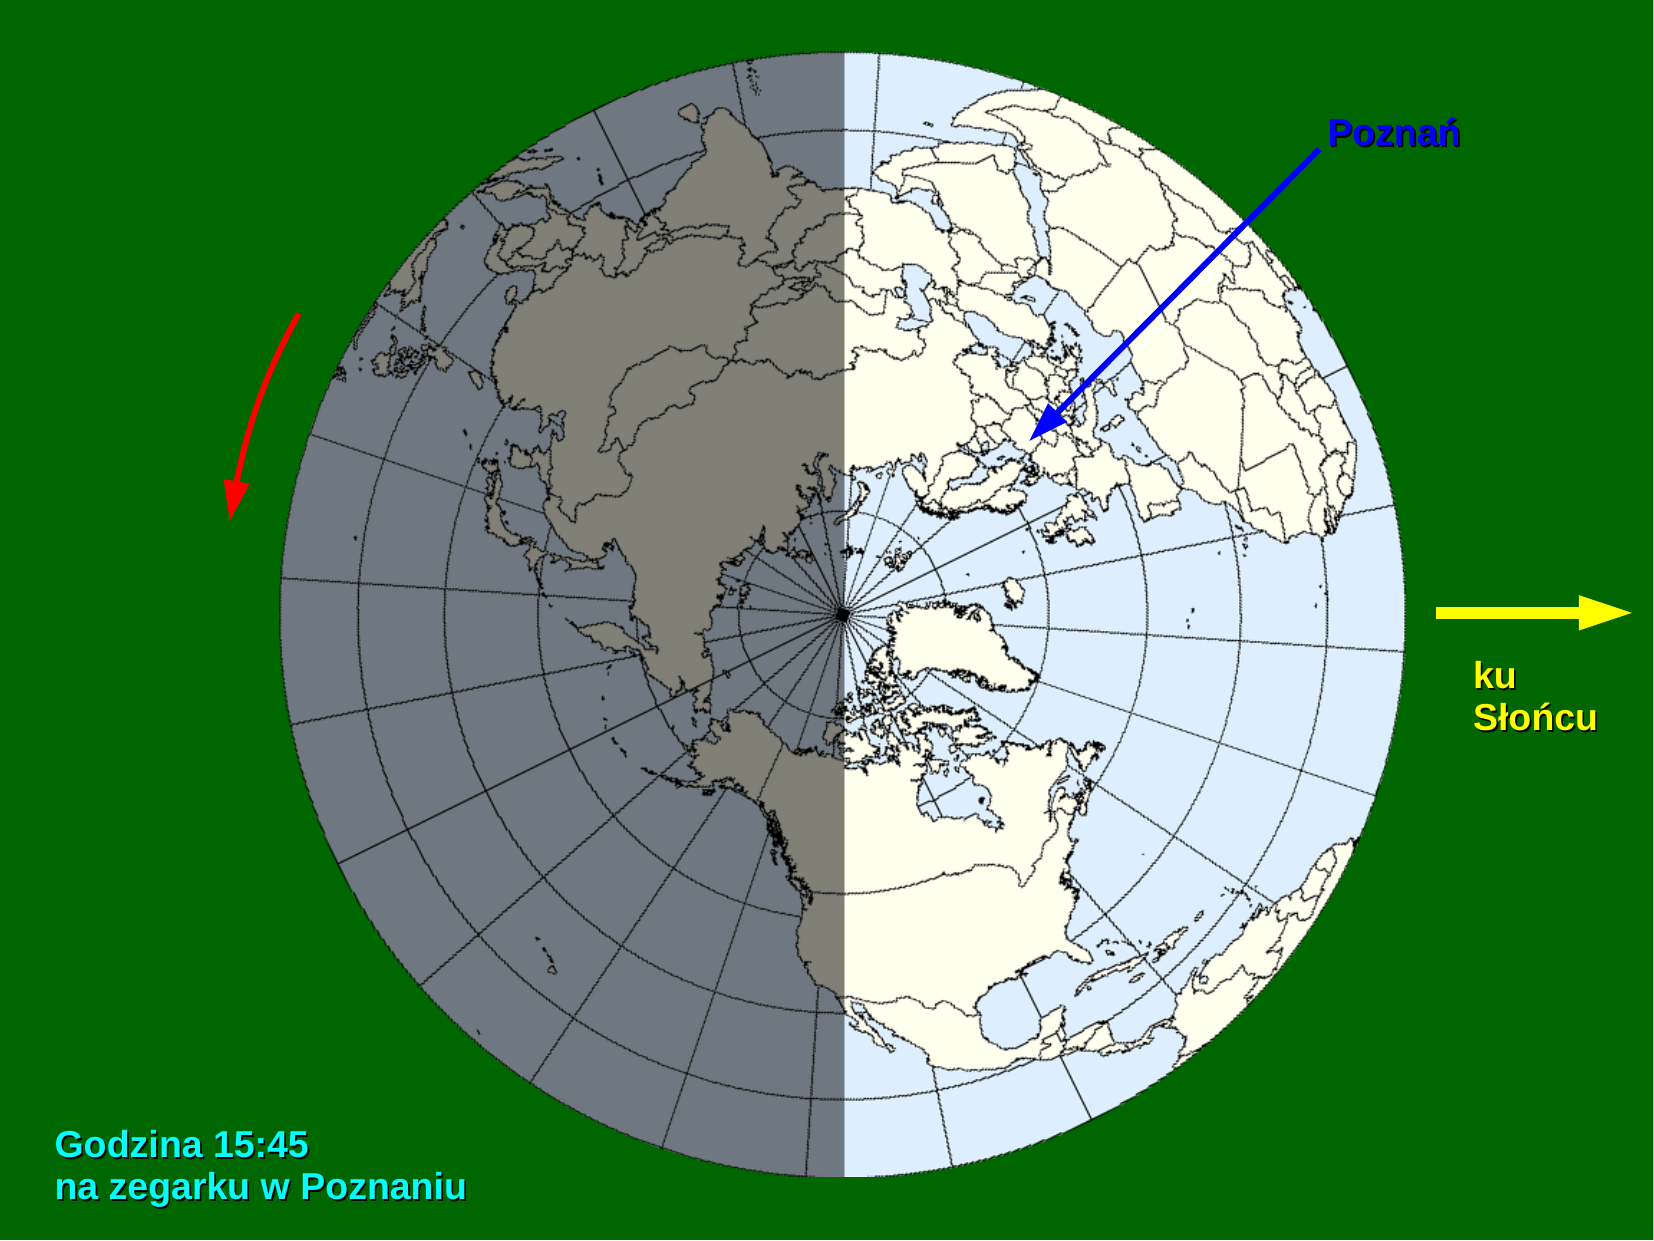

Poznań
ku
Słońcu
Godzina 15:45
na zegarku w Poznaniu